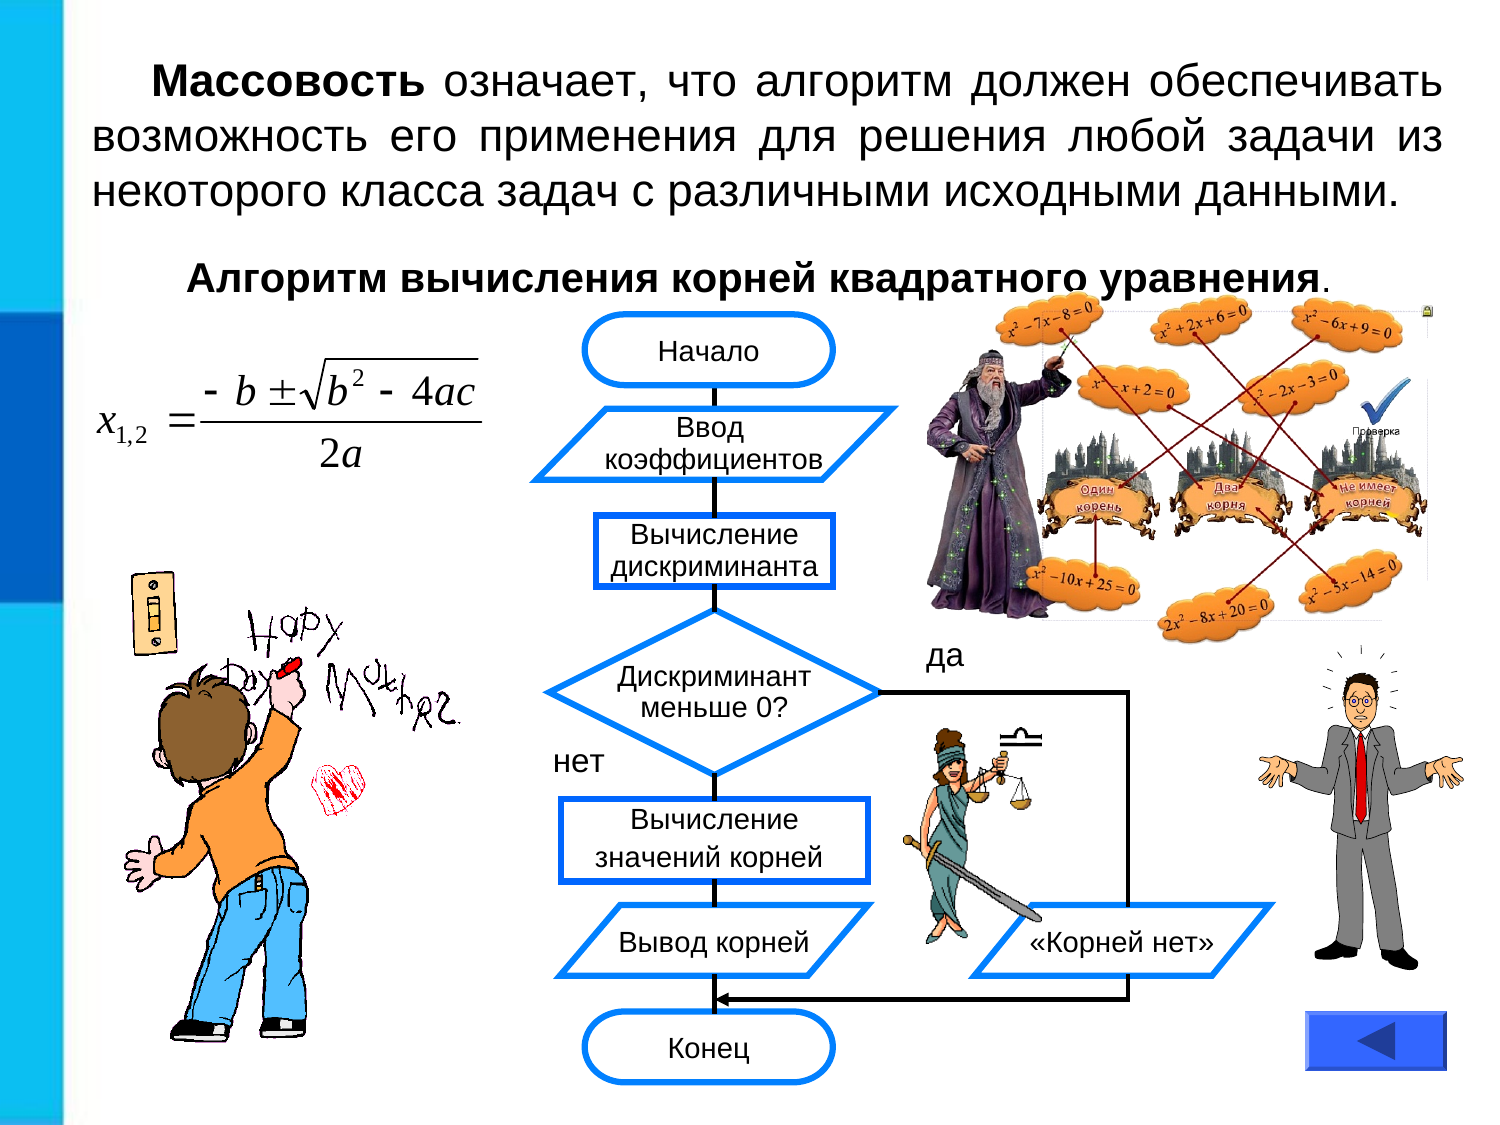

Массовость означает, что алгоритм должен обеспечивать возможность его применения для решения любой задачи из некоторого класса задач с различными исходными данными.
Алгоритм вычисления корней квадратного уравнения.
Начало
Ввод
коэффициентов
Вычисление
дискриминанта
Дискриминант
меньше 0?
да
нет
Вычисление
значений корней
Вывод корней
«Корней нет»
Конец